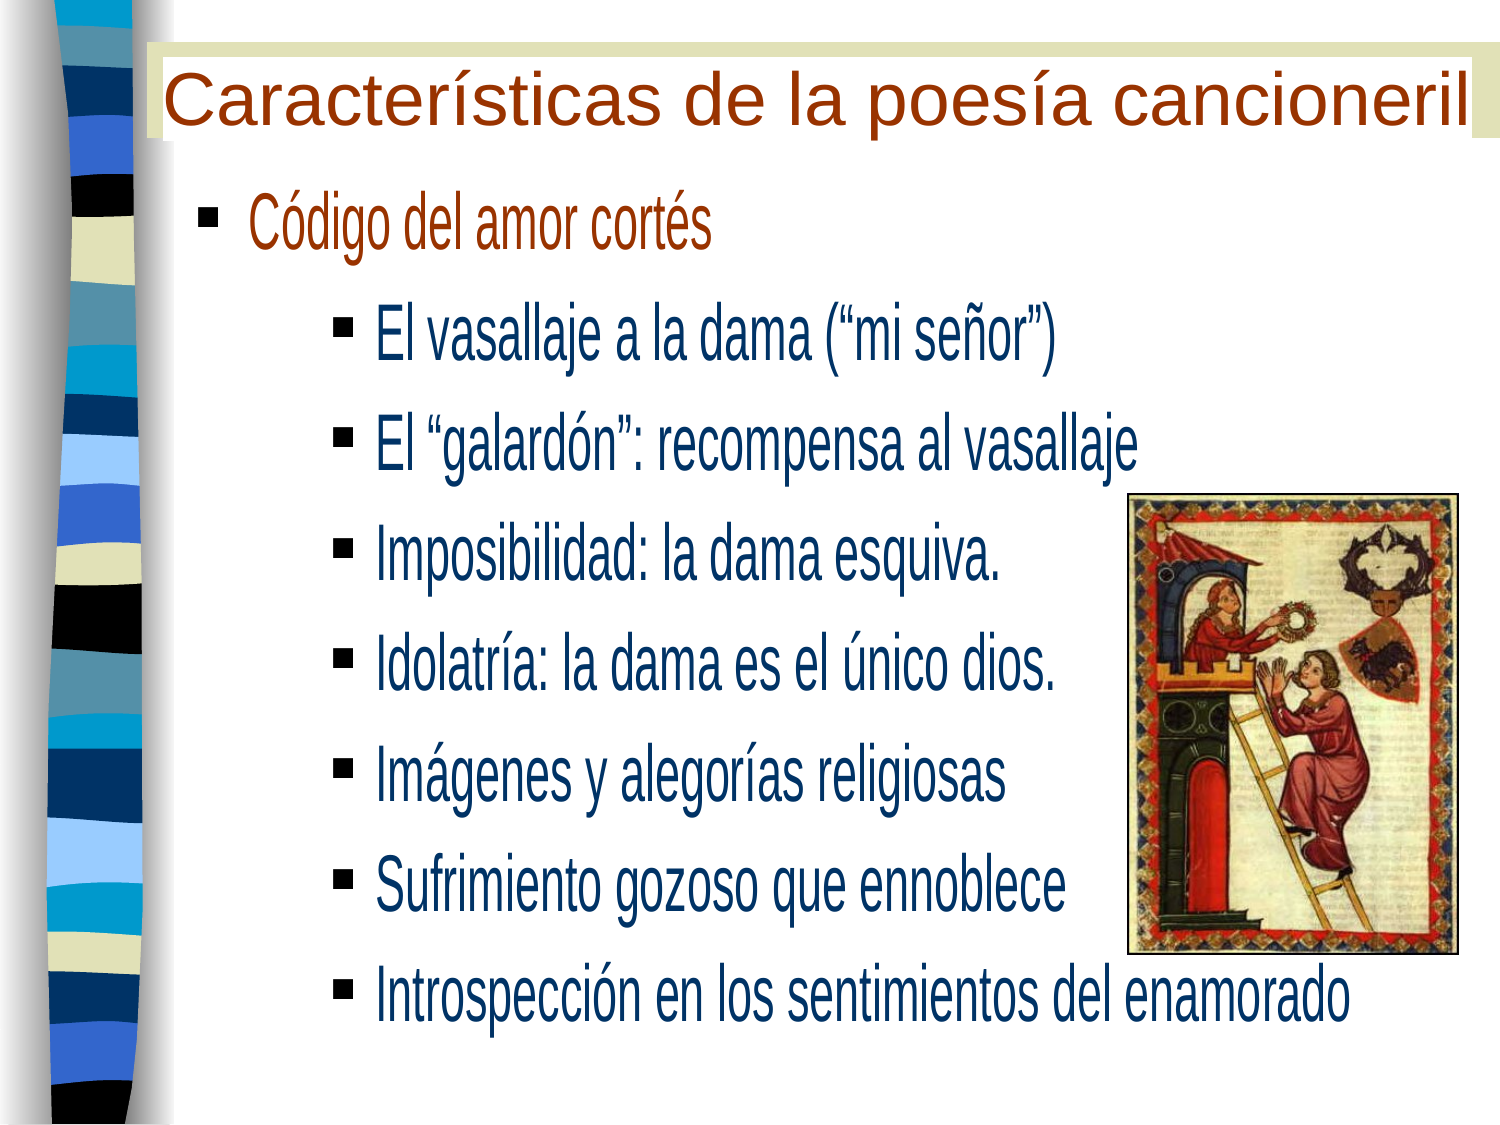

# Características de la poesía cancioneril
Código del amor cortés
El vasallaje a la dama (“mi señor”)
El “galardón”: recompensa al vasallaje
Imposibilidad: la dama esquiva.
Idolatría: la dama es el único dios.
Imágenes y alegorías religiosas
Sufrimiento gozoso que ennoblece
Introspección en los sentimientos del enamorado